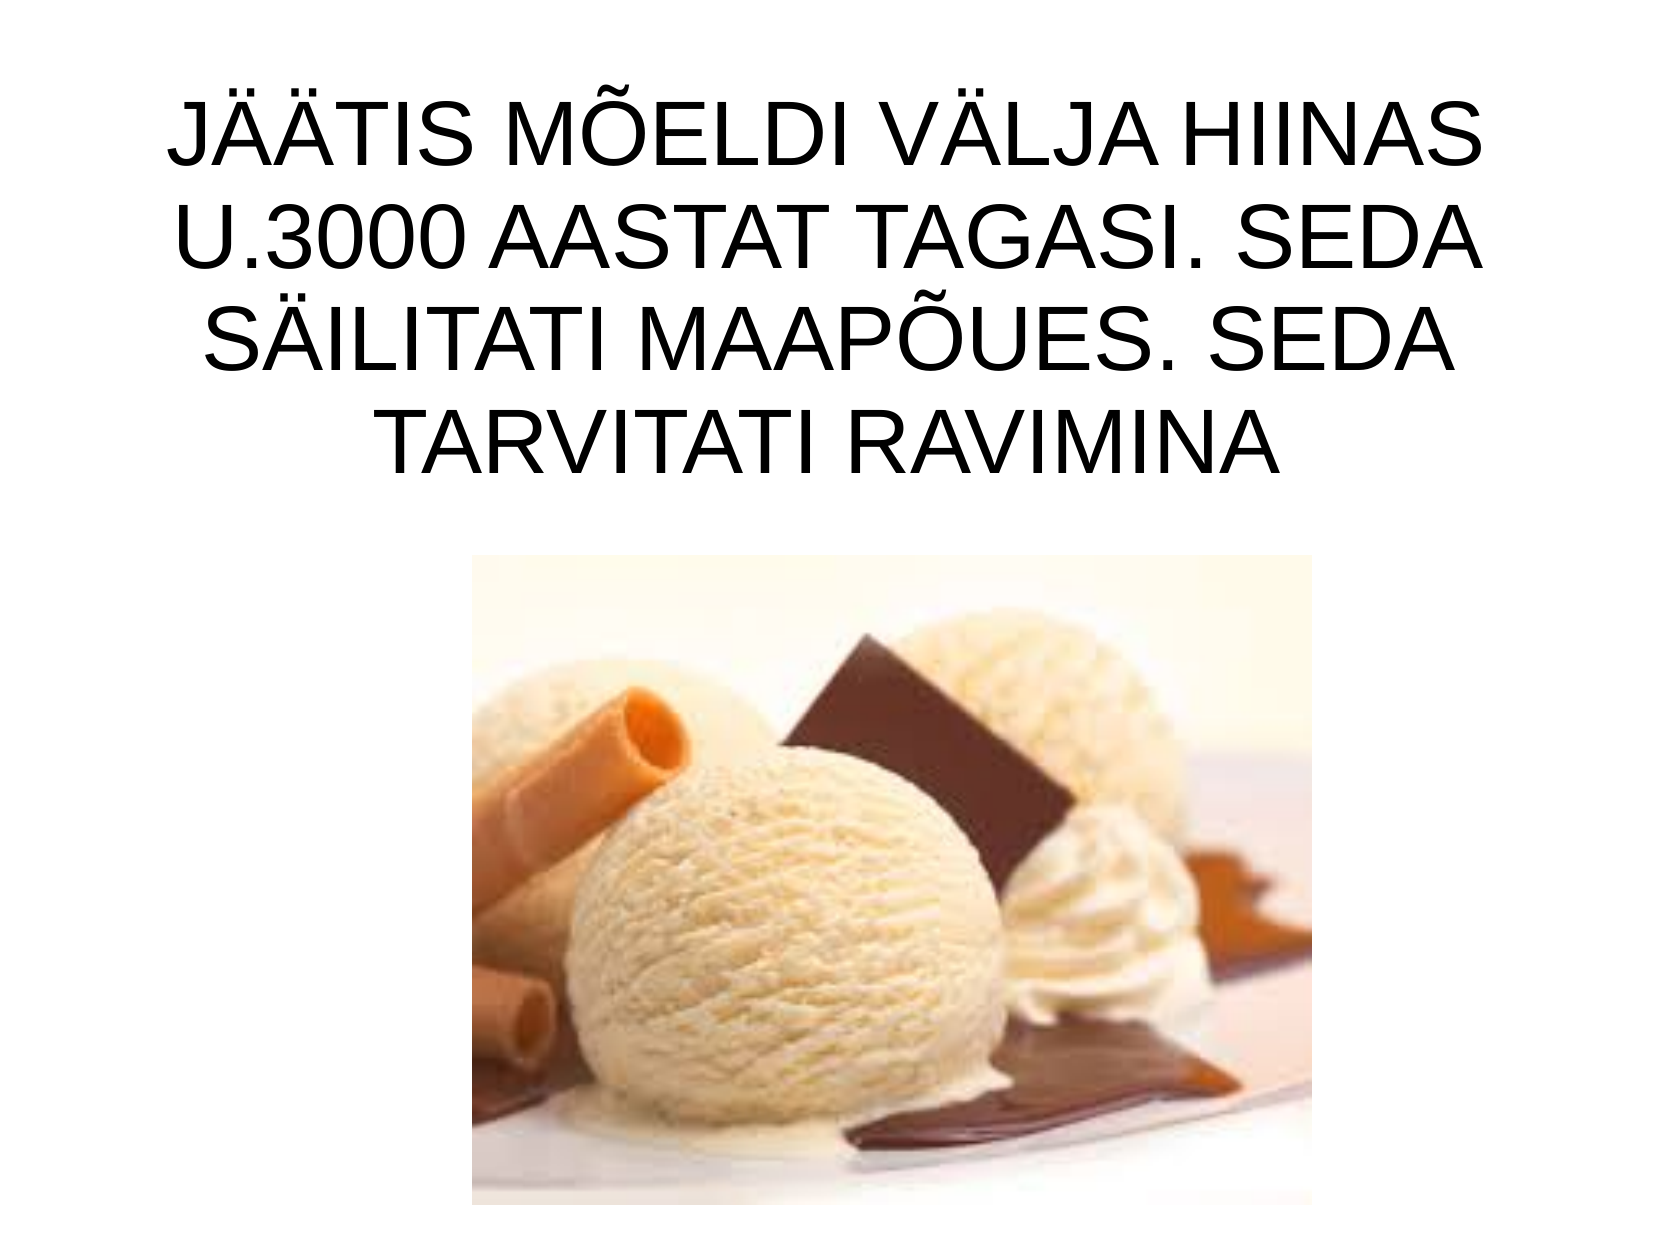

# JÄÄTIS MÕELDI VÄLJA HIINAS U.3000 AASTAT TAGASI. SEDA SÄILITATI MAAPÕUES. SEDA TARVITATI RAVIMINA